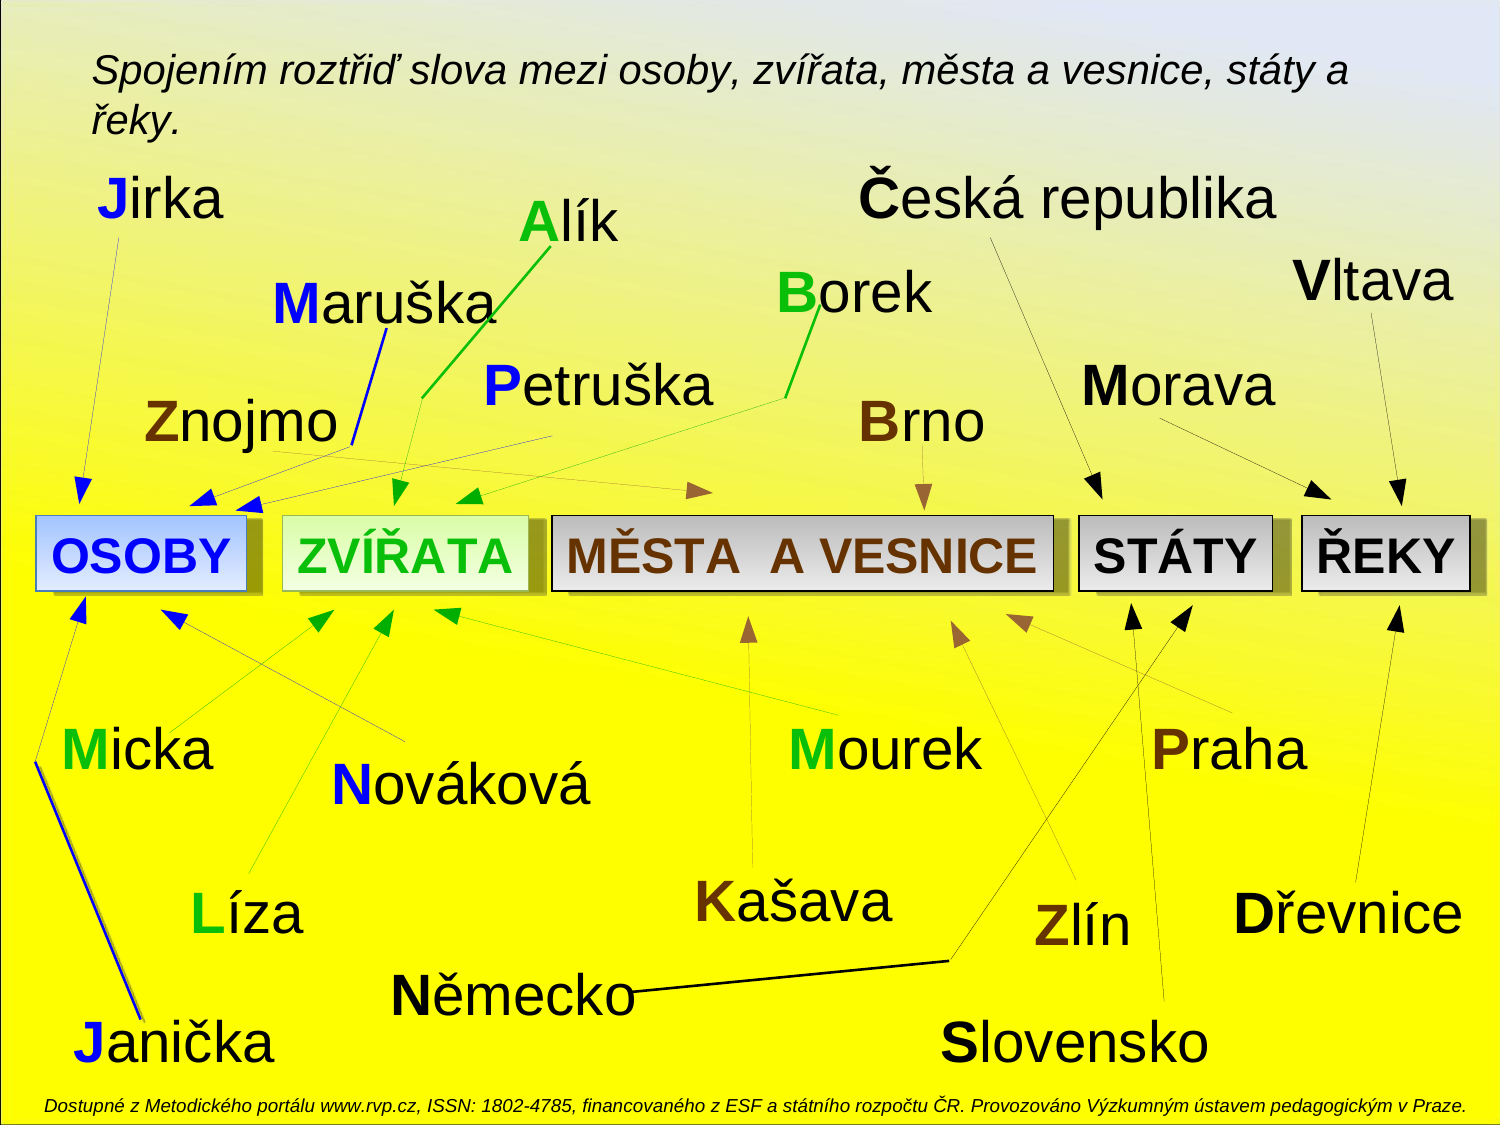

Spojením roztřiď slova mezi osoby, zvířata, města a vesnice, státy a řeky.
Jirka
Česká republika
Alík
Vltava
Borek
Maruška
Petruška
Morava
Znojmo
Brno
OSOBY
ZVÍŘATA
MĚSTA A VESNICE
STÁTY
ŘEKY
Micka
Mourek
Praha
Nováková
Kašava
Líza
Dřevnice
Zlín
Německo
Janička
Slovensko
Dostupné z Metodického portálu www.rvp.cz, ISSN: 1802-4785, financovaného z ESF a státního rozpočtu ČR. Provozováno Výzkumným ústavem pedagogickým v Praze.